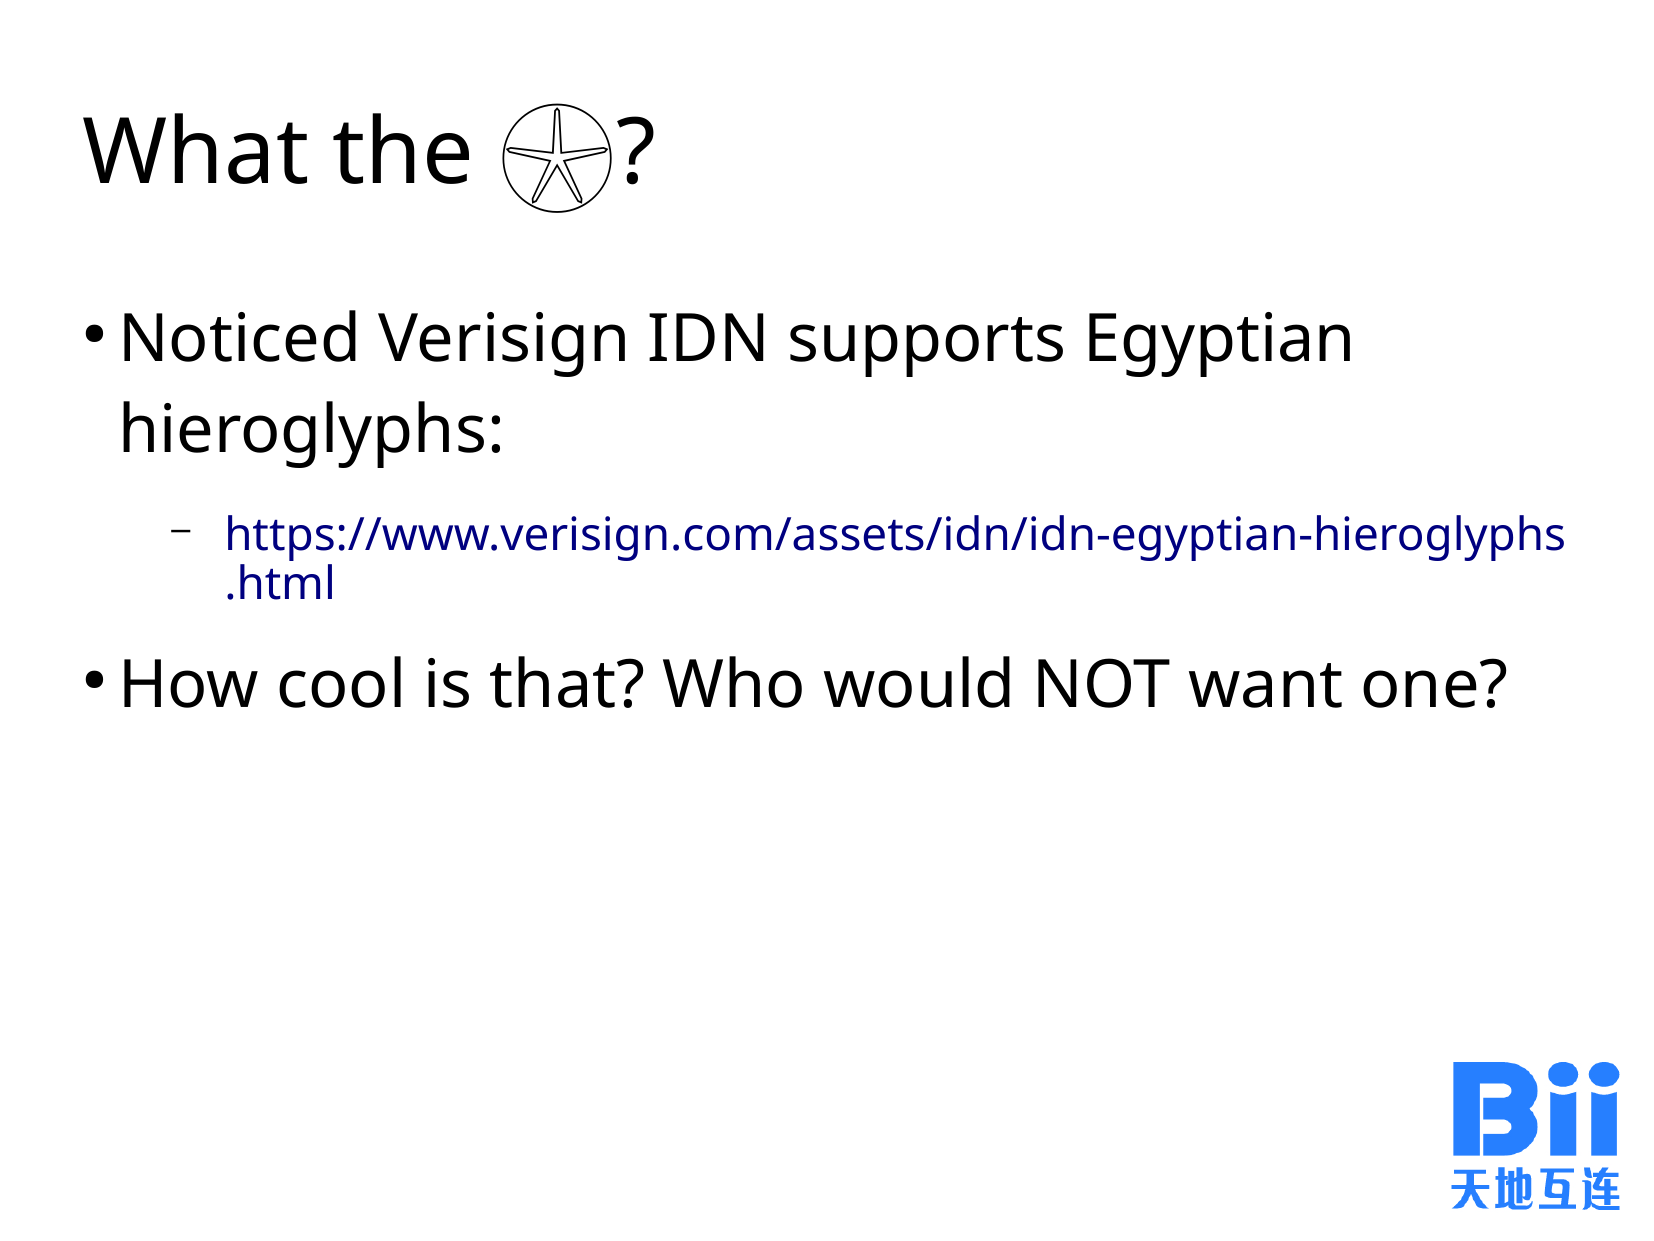

# What the 𓇽?
Noticed Verisign IDN supports Egyptian hieroglyphs:
https://www.verisign.com/assets/idn/idn-egyptian-hieroglyphs.html
How cool is that? Who would NOT want one?